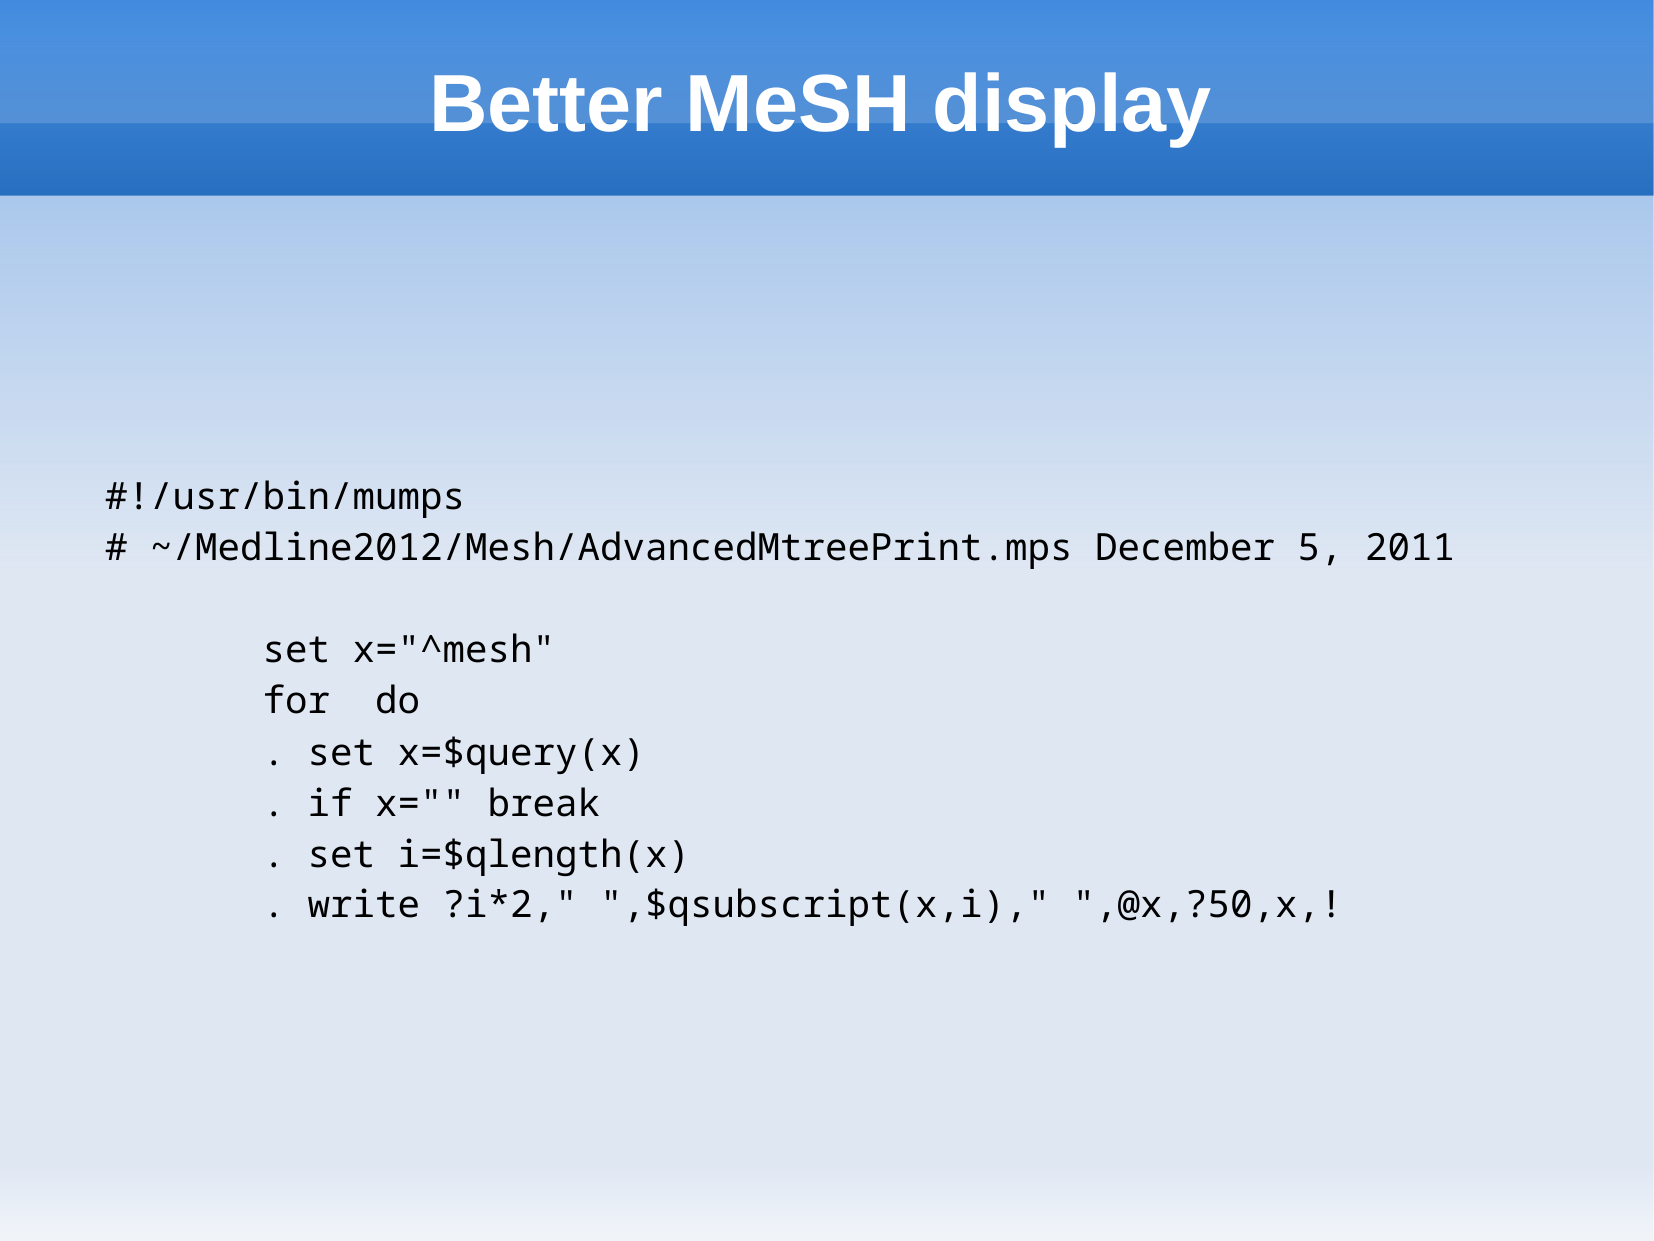

# Better MeSH display
 #!/usr/bin/mumps
 # ~/Medline2012/Mesh/AdvancedMtreePrint.mps December 5, 2011
 set x="^mesh"
 for do
 . set x=$query(x)
 . if x="" break
 . set i=$qlength(x)
 . write ?i*2," ",$qsubscript(x,i)," ",@x,?50,x,!